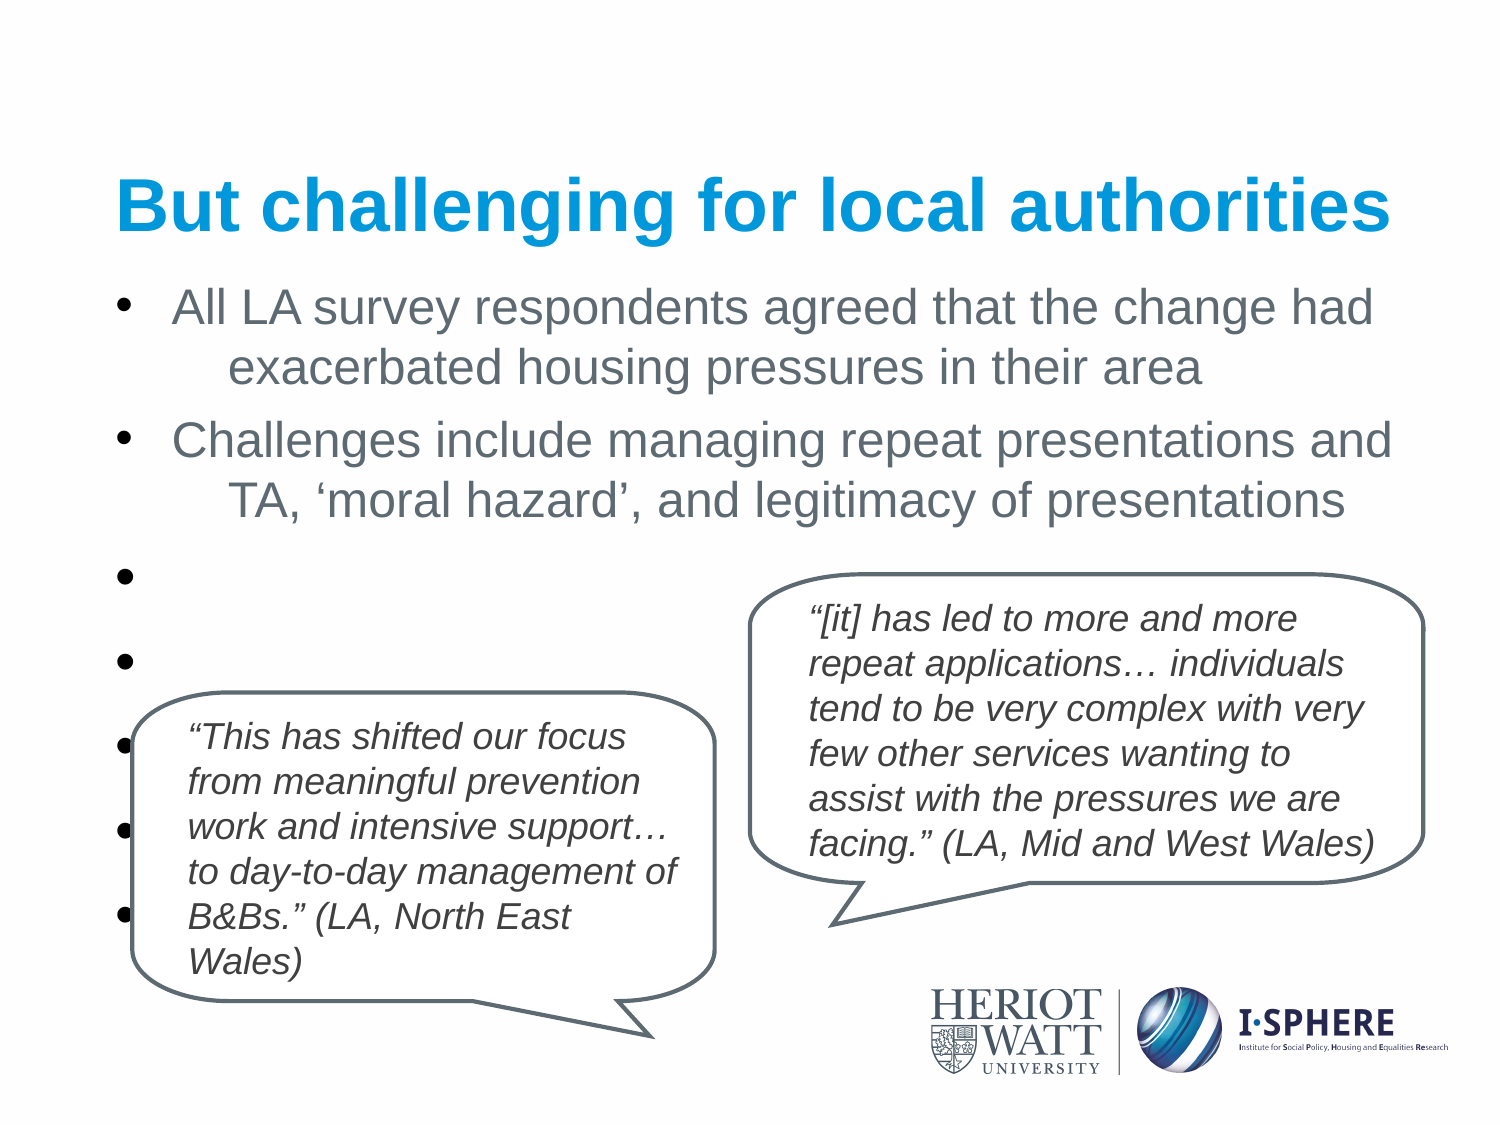

# But challenging for local authorities
All LA survey respondents agreed that the change had exacerbated housing pressures in their area
Challenges include managing repeat presentations and TA, ‘moral hazard’, and legitimacy of presentations
“[it] has led to more and more repeat applications… individuals tend to be very complex with very few other services wanting to assist with the pressures we are facing.” (LA, Mid and West Wales)
“This has shifted our focus from meaningful prevention work and intensive support… to day-to-day management of B&Bs.” (LA, North East Wales)